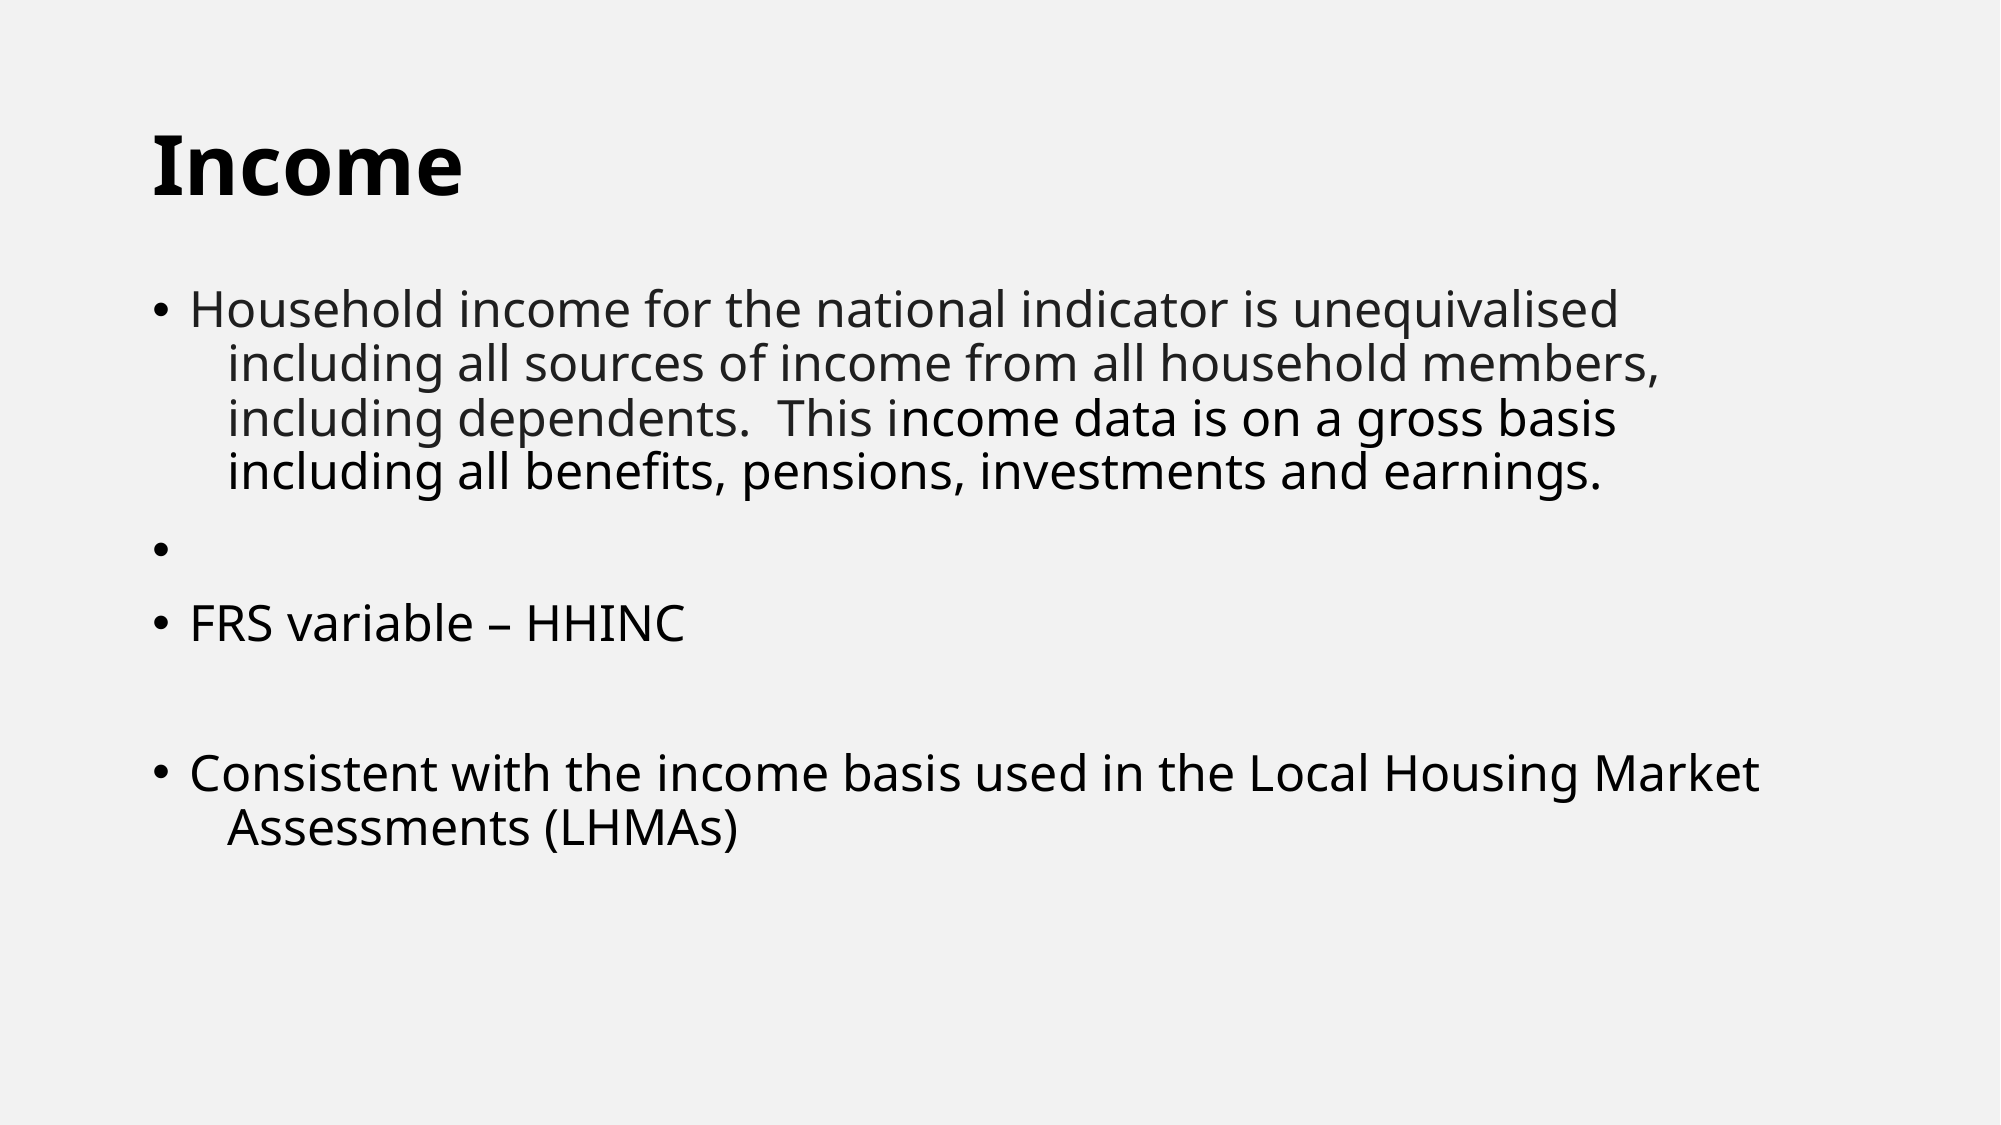

Income
# Household income for the national indicator is unequivalised including all sources of income from all household members, including dependents. This income data is on a gross basis including all benefits, pensions, investments and earnings.
FRS variable – HHINC
Consistent with the income basis used in the Local Housing Market Assessments (LHMAs)